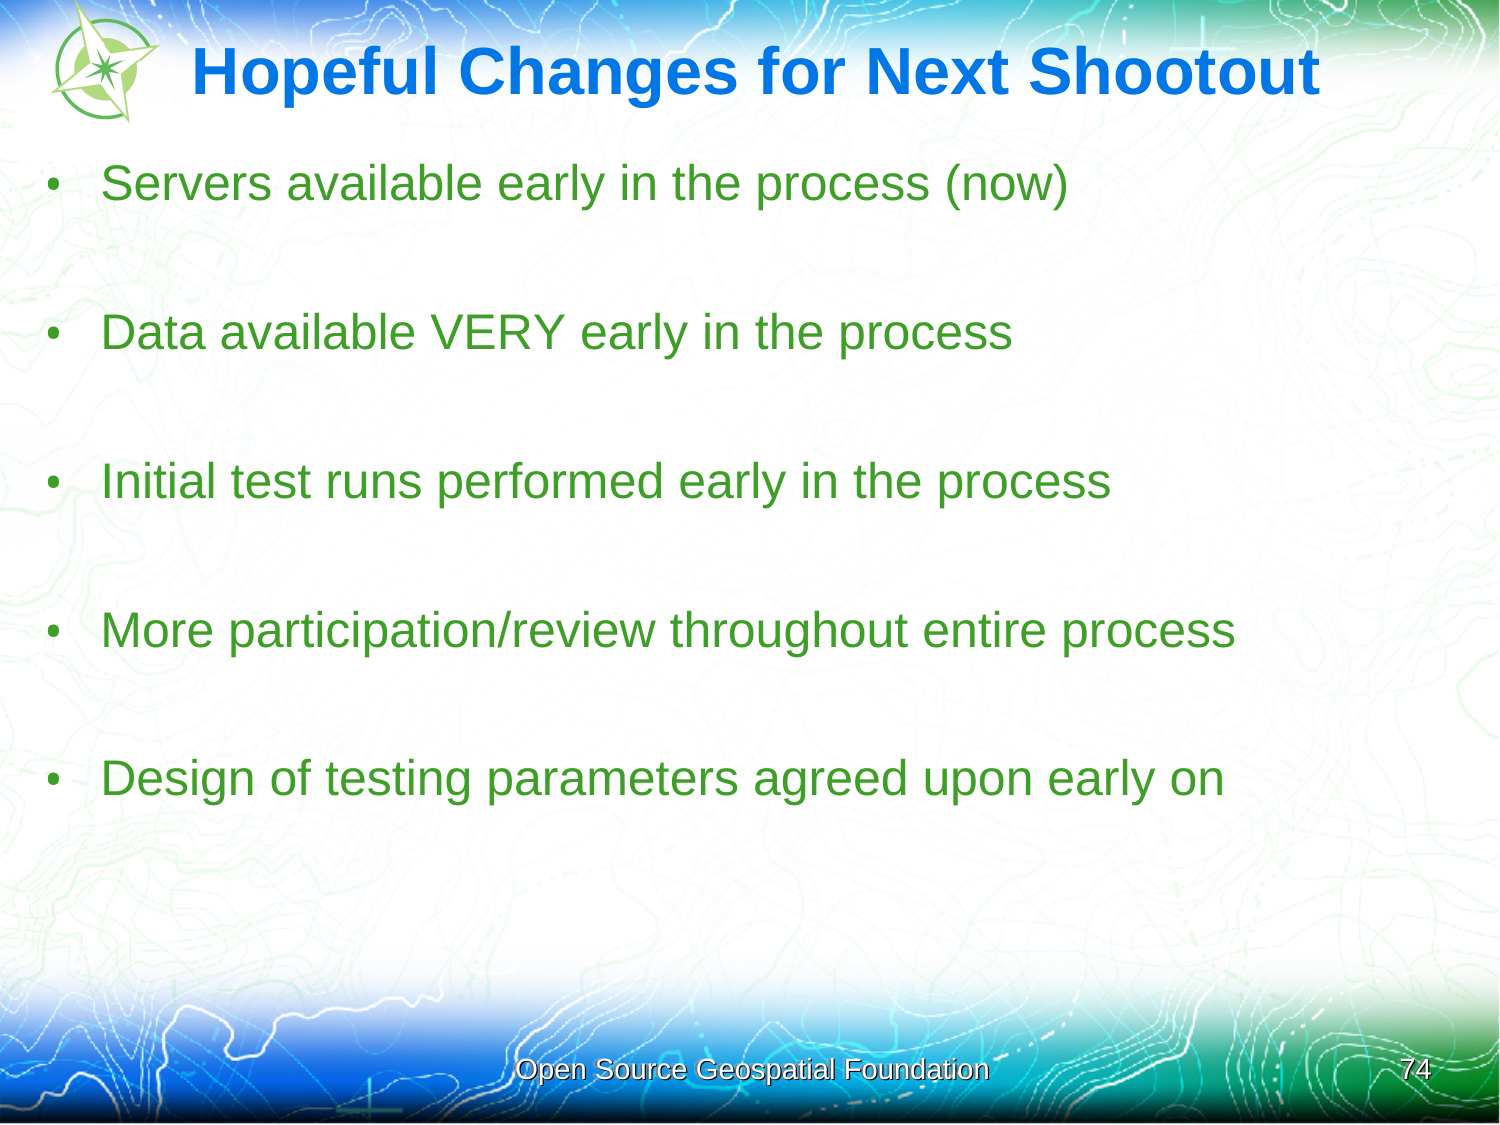

# Hopeful Changes for Next Shootout
Servers available early in the process (now)
Data available VERY early in the process
Initial test runs performed early in the process
More participation/review throughout entire process
Design of testing parameters agreed upon early on
Open Source Geospatial Foundation
74